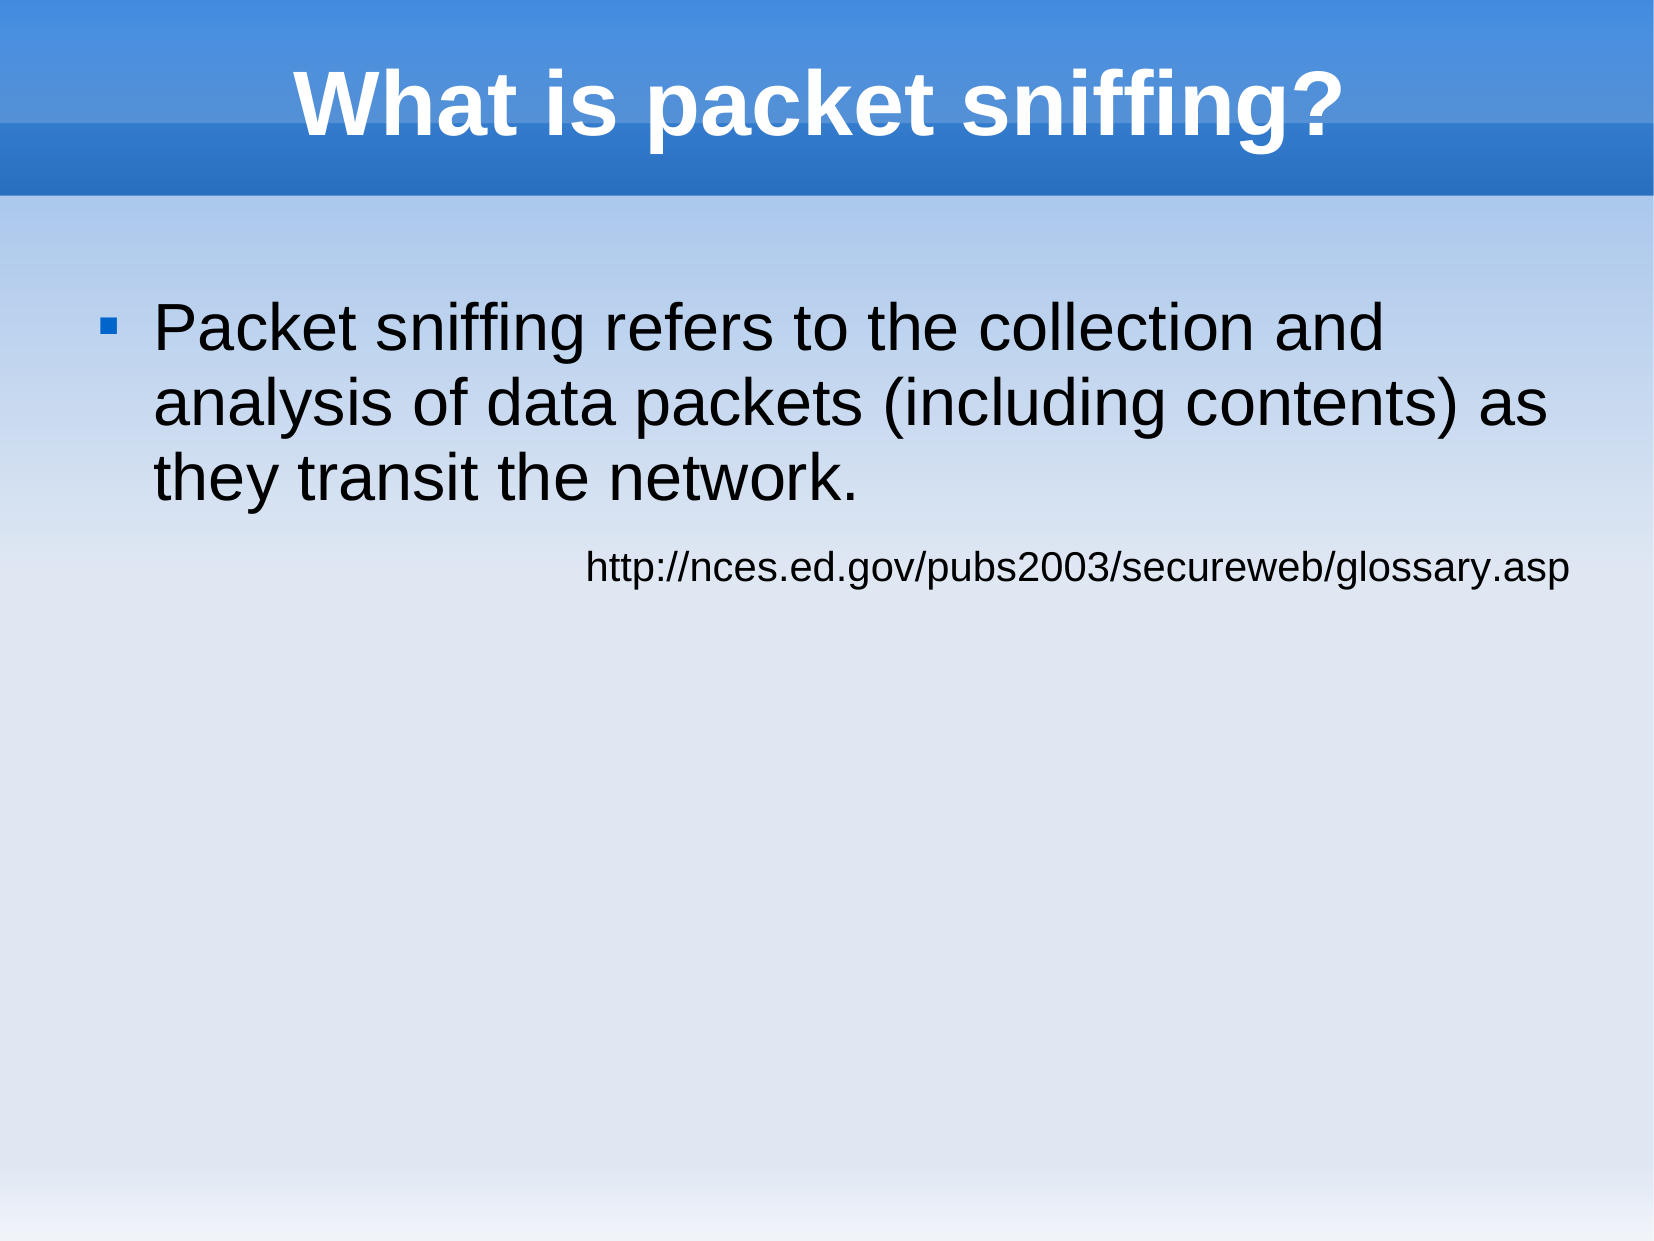

# What is packet sniffing?
Packet sniffing refers to the collection and analysis of data packets (including contents) as they transit the network.
http://nces.ed.gov/pubs2003/secureweb/glossary.asp